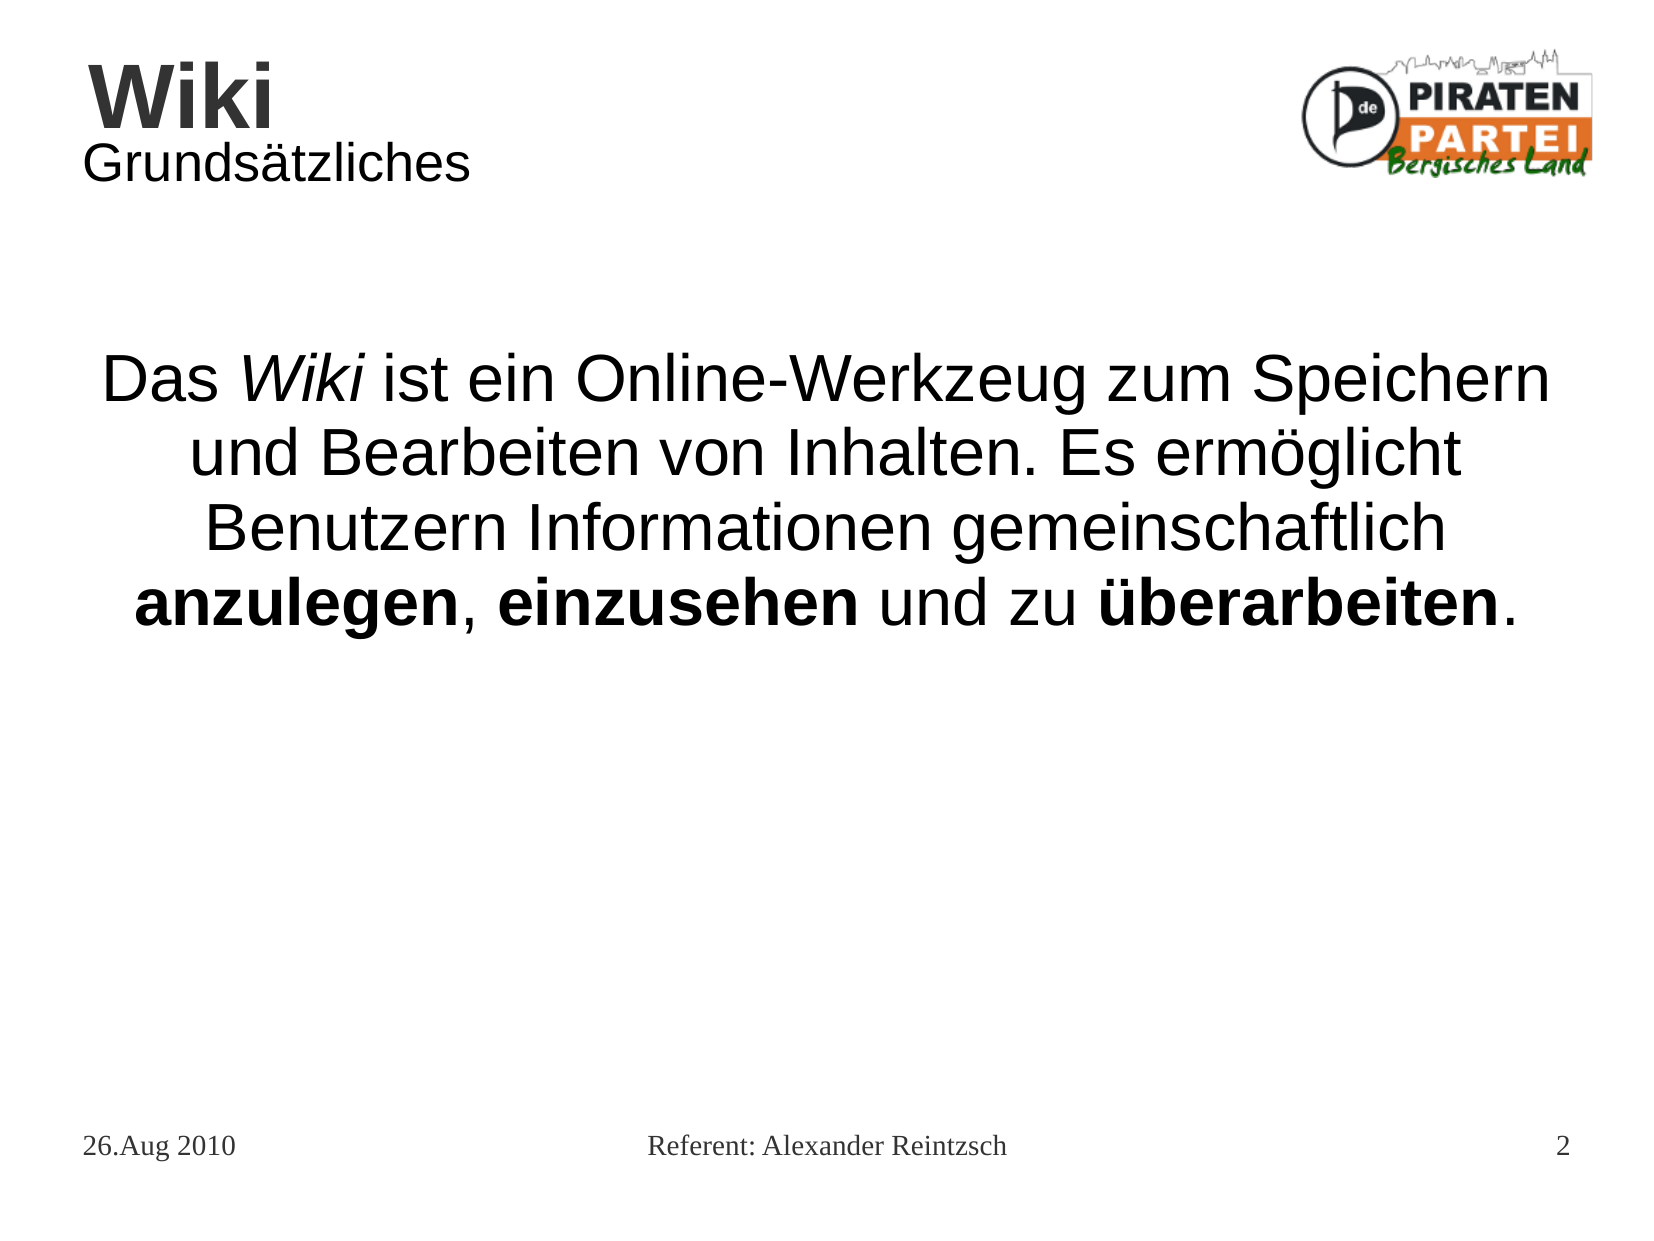

# Grundsätzliches
Das Wiki ist ein Online-Werkzeug zum Speichern und Bearbeiten von Inhalten. Es ermöglicht Benutzern Informationen gemeinschaftlich anzulegen, einzusehen und zu überarbeiten.
2